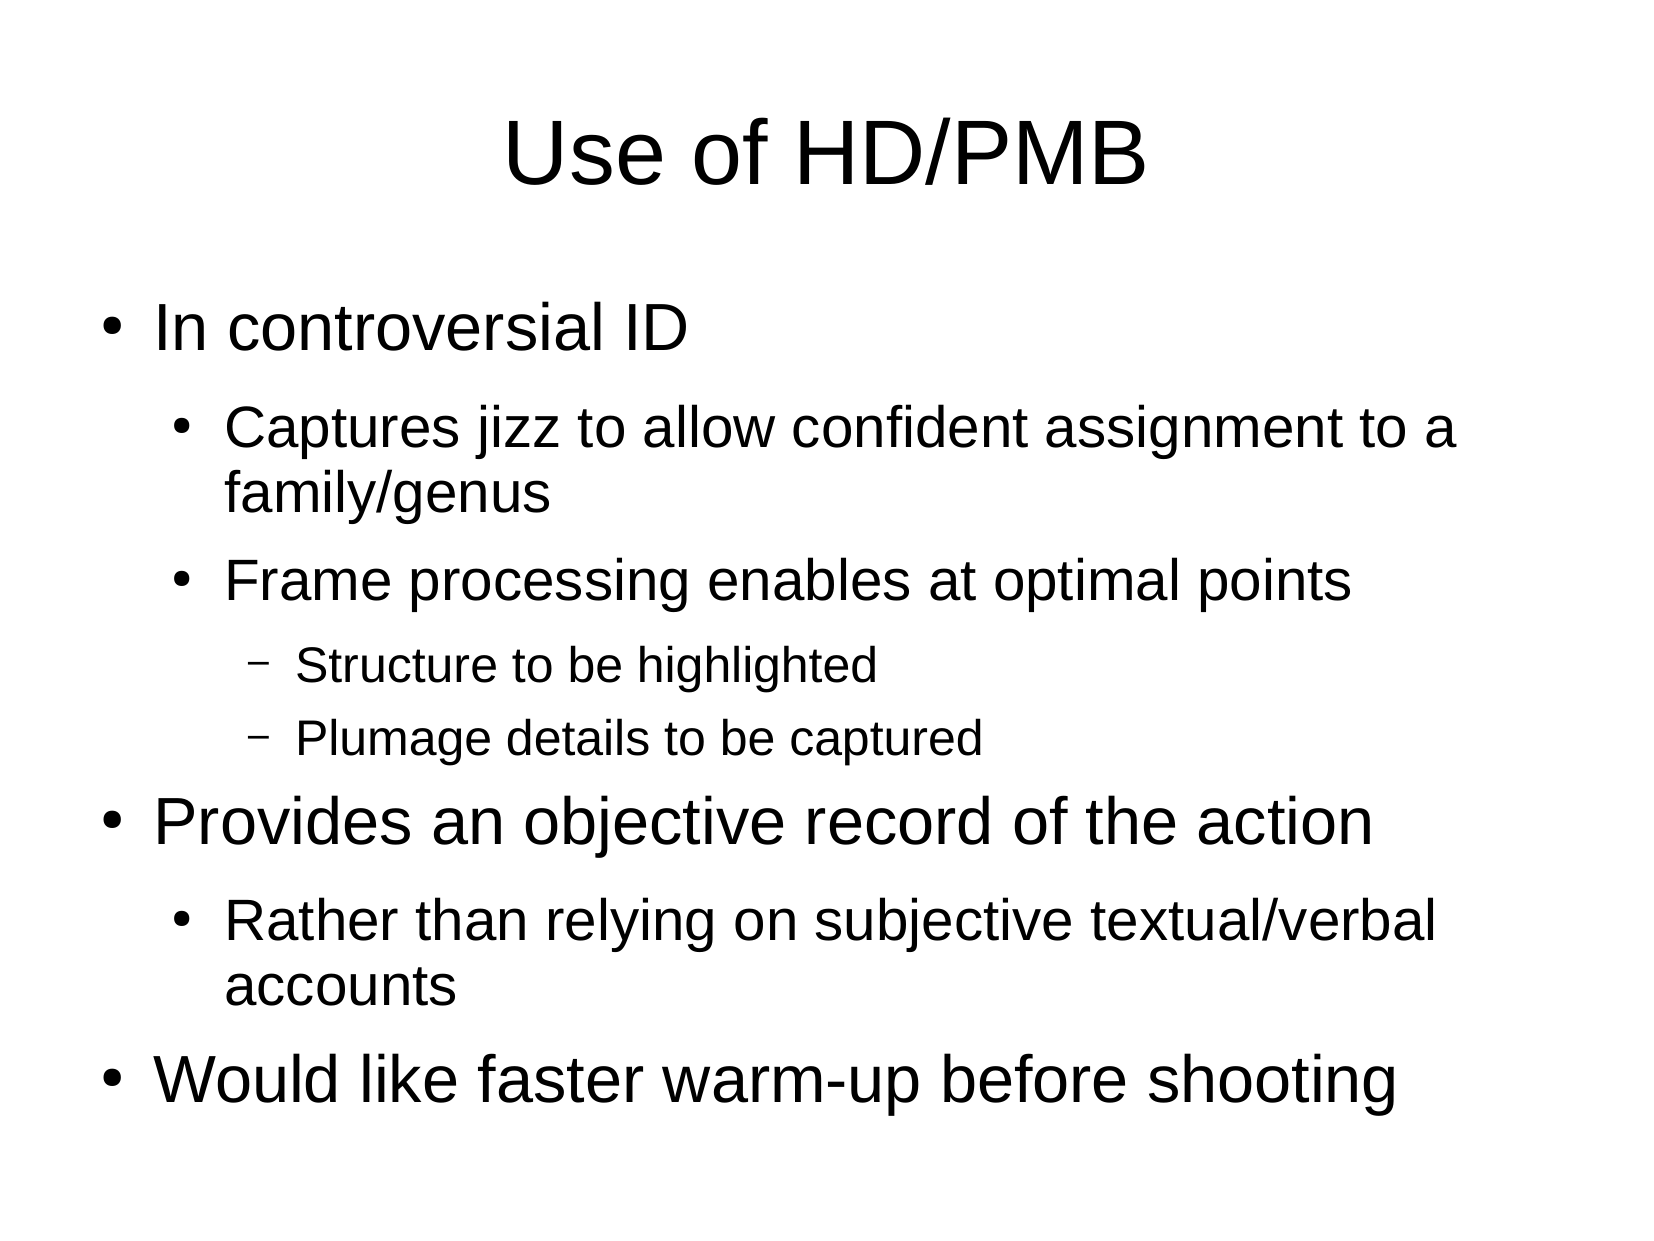

# Use of HD/PMB
In controversial ID
Captures jizz to allow confident assignment to a family/genus
Frame processing enables at optimal points
Structure to be highlighted
Plumage details to be captured
Provides an objective record of the action
Rather than relying on subjective textual/verbal accounts
Would like faster warm-up before shooting